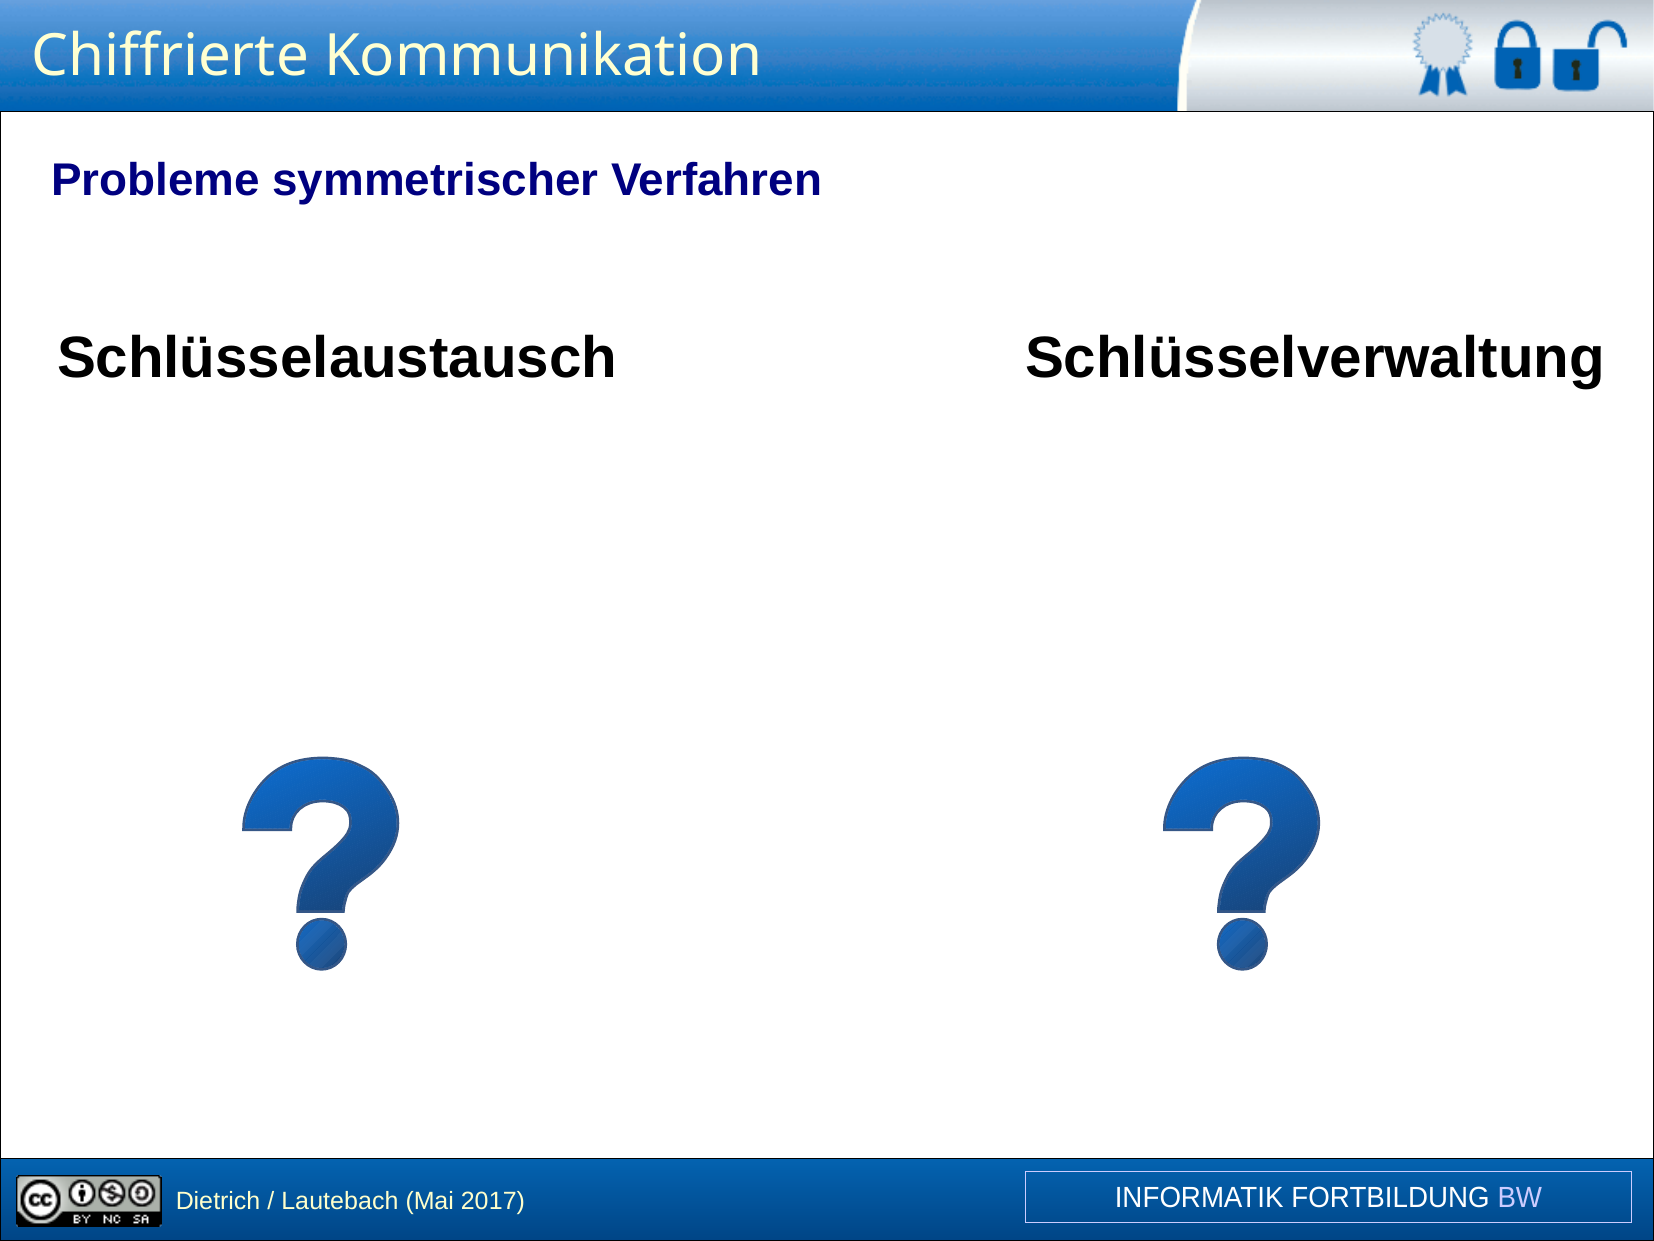

# Chiffrierte Kommunikation
Probleme symmetrischer Verfahren
Schlüsselaustausch
Schlüsselverwaltung
26